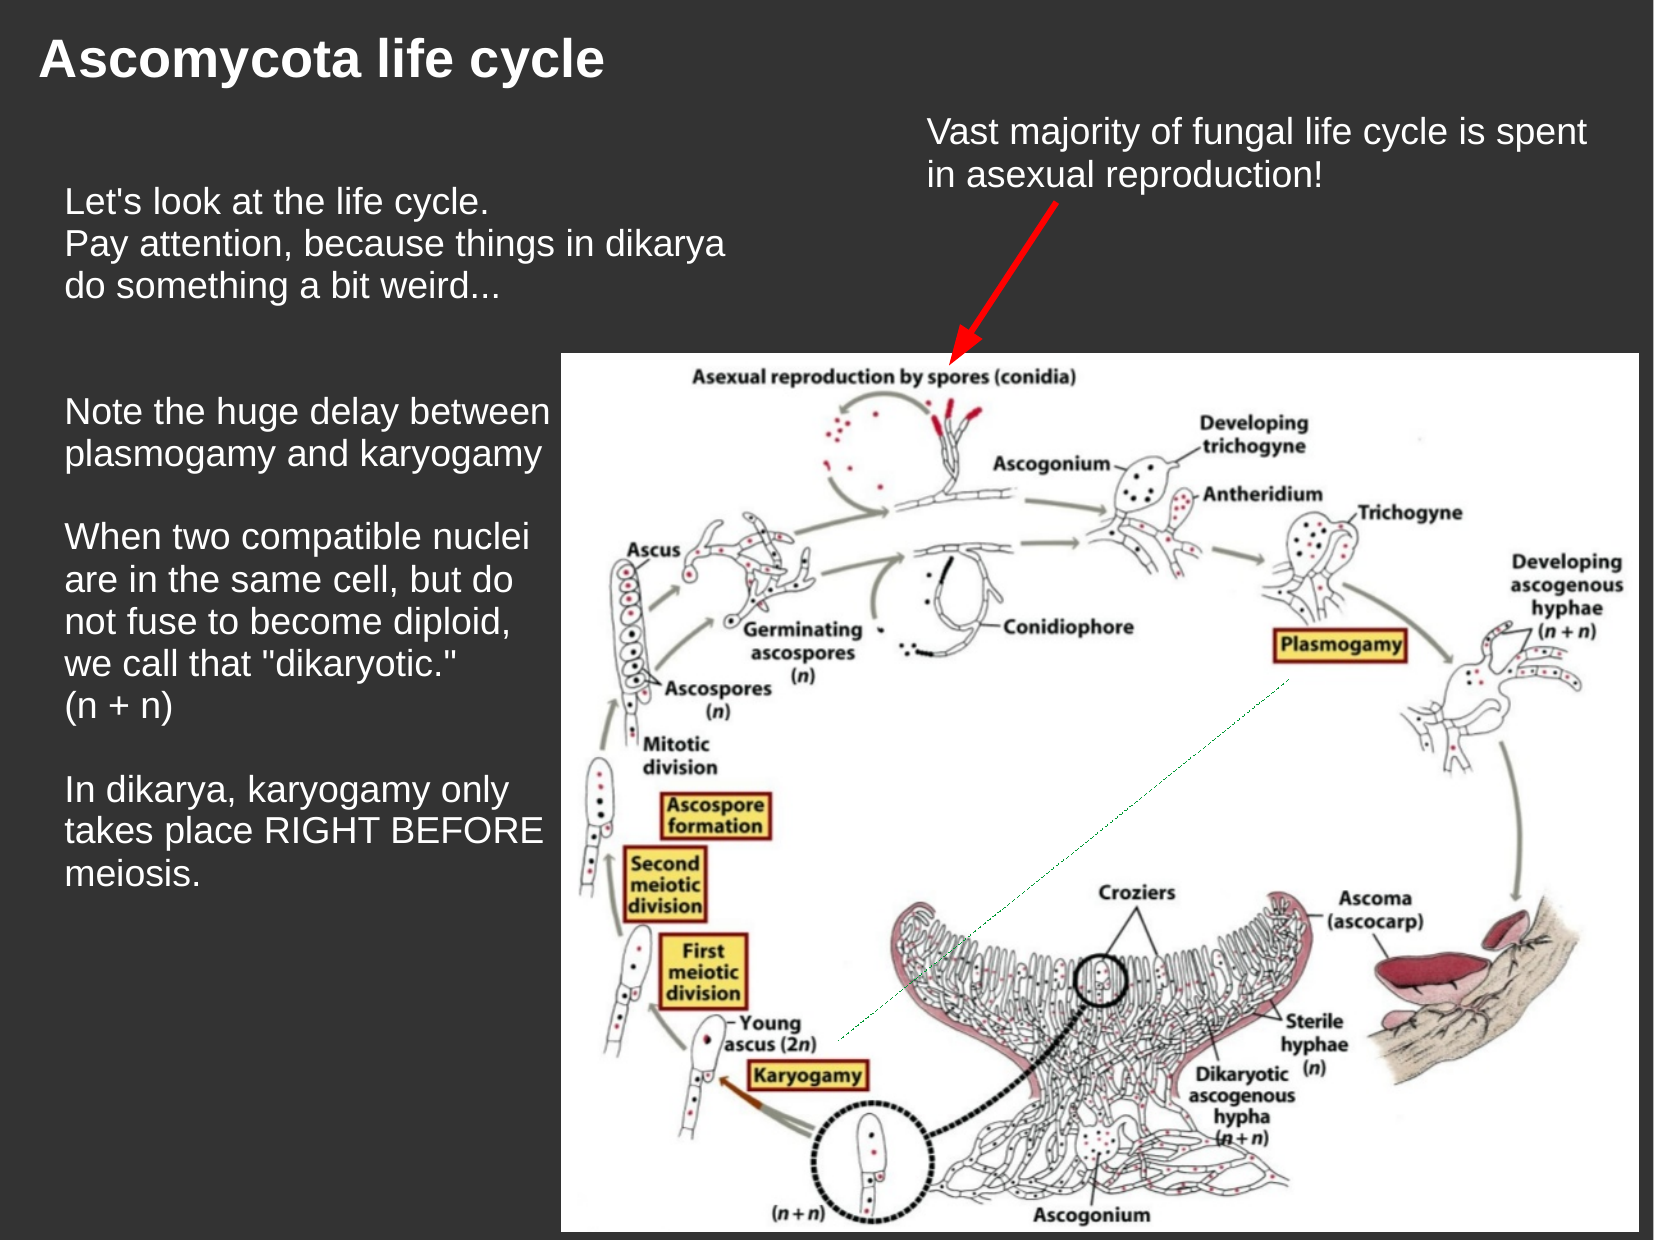

Ascomycota life cycle
Vast majority of fungal life cycle is spent in asexual reproduction!
Let's look at the life cycle.
Pay attention, because things in dikarya do something a bit weird...
Note the huge delay between
plasmogamy and karyogamy
When two compatible nuclei
are in the same cell, but do
not fuse to become diploid,
we call that "dikaryotic."
(n + n)
In dikarya, karyogamy only
takes place RIGHT BEFORE
meiosis.